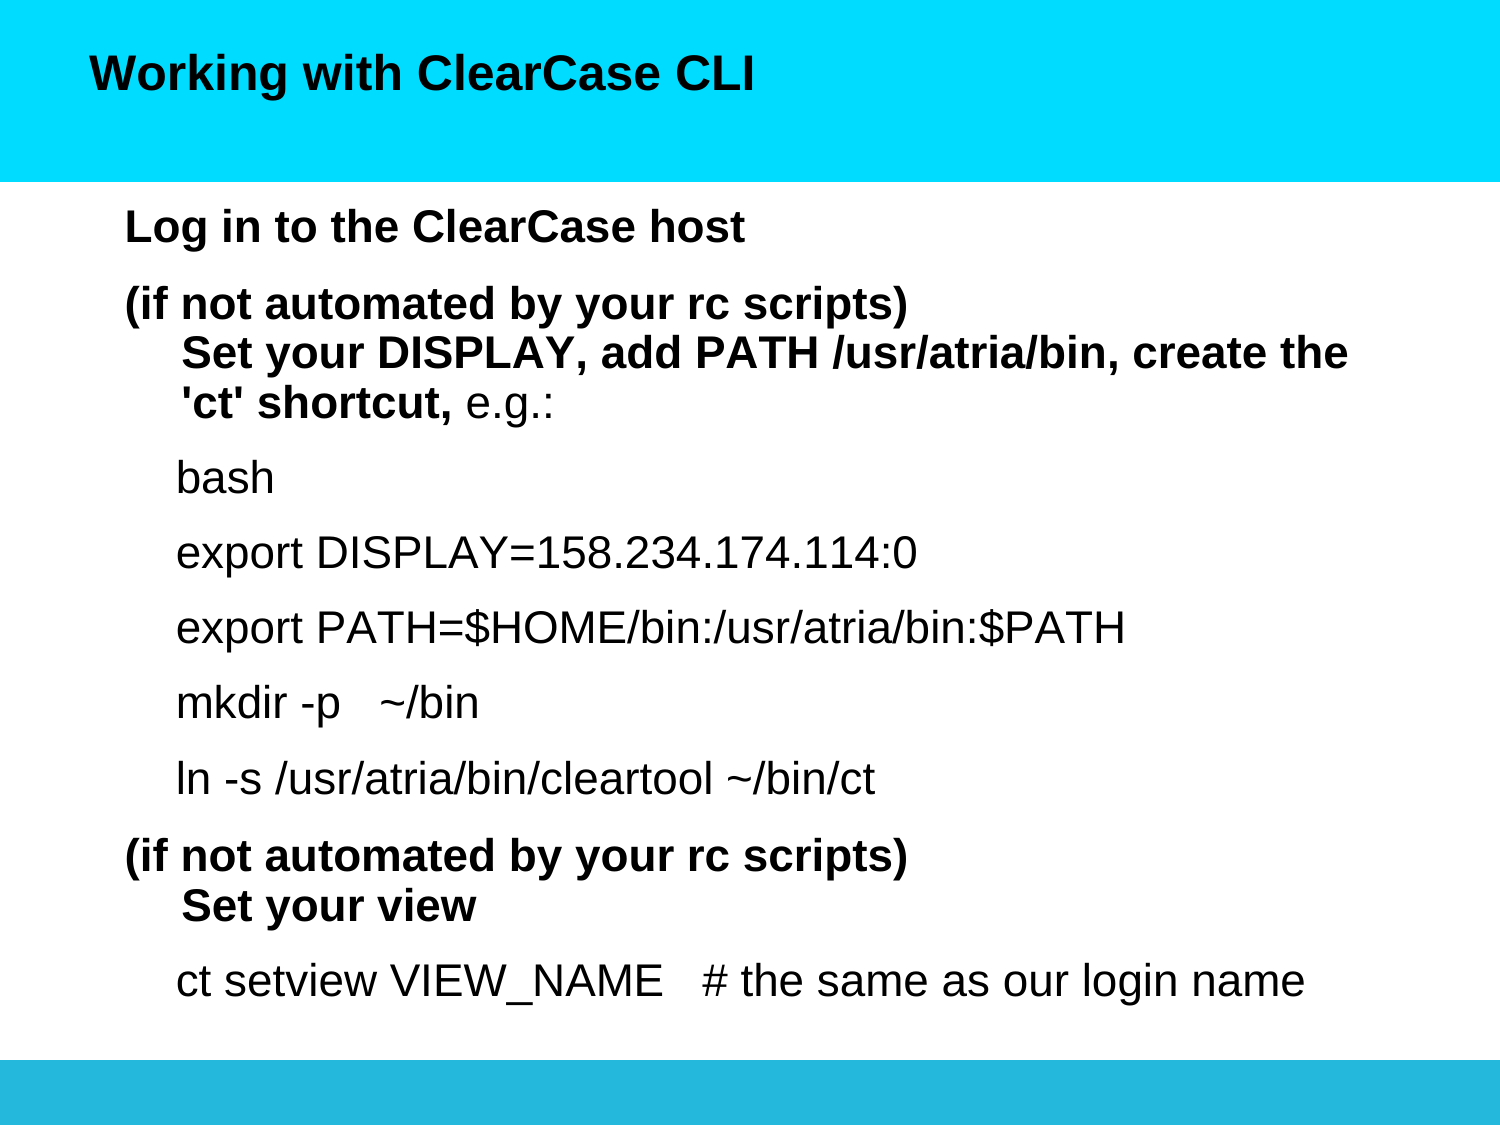

# Working with ClearCase CLI
Log in to the ClearCase host
(if not automated by your rc scripts)
Set your DISPLAY, add PATH /usr/atria/bin, create the 'ct' shortcut, e.g.:
bash
export DISPLAY=158.234.174.114:0
export PATH=$HOME/bin:/usr/atria/bin:$PATH
mkdir -p ~/bin
ln -s /usr/atria/bin/cleartool ~/bin/ct
(if not automated by your rc scripts)
Set your view
ct setview VIEW_NAME # the same as our login name